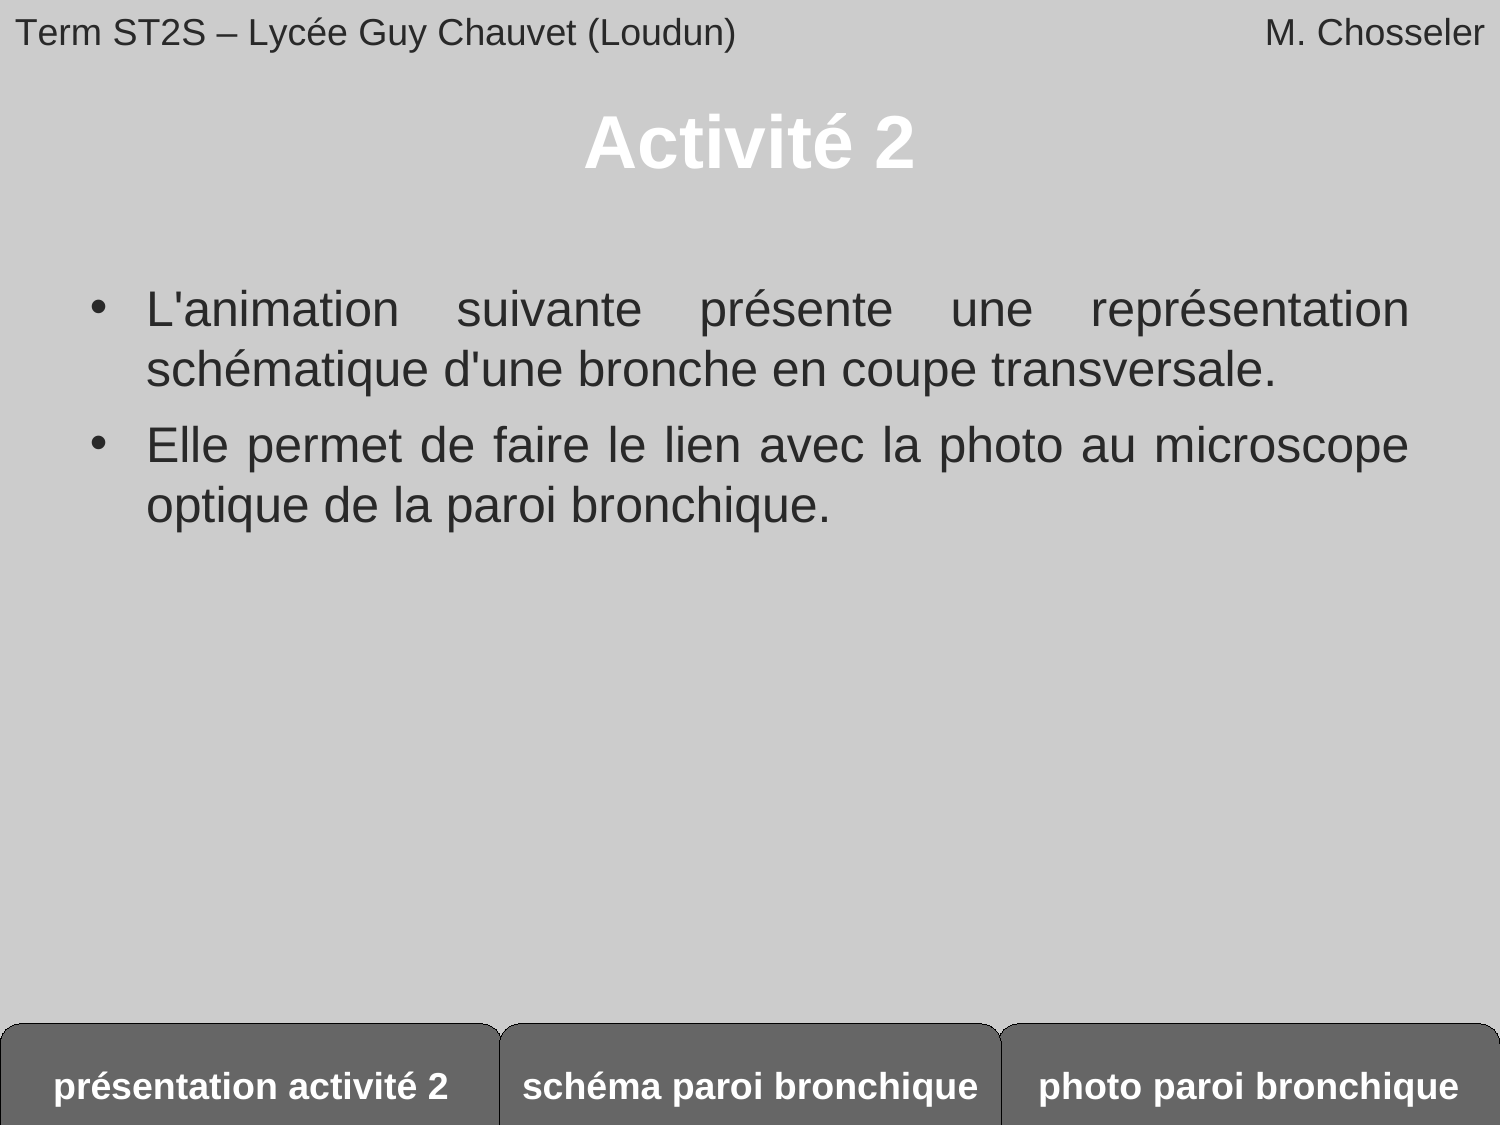

# Activité 2
L'animation suivante présente une représentation schématique d'une bronche en coupe transversale.
Elle permet de faire le lien avec la photo au microscope optique de la paroi bronchique.